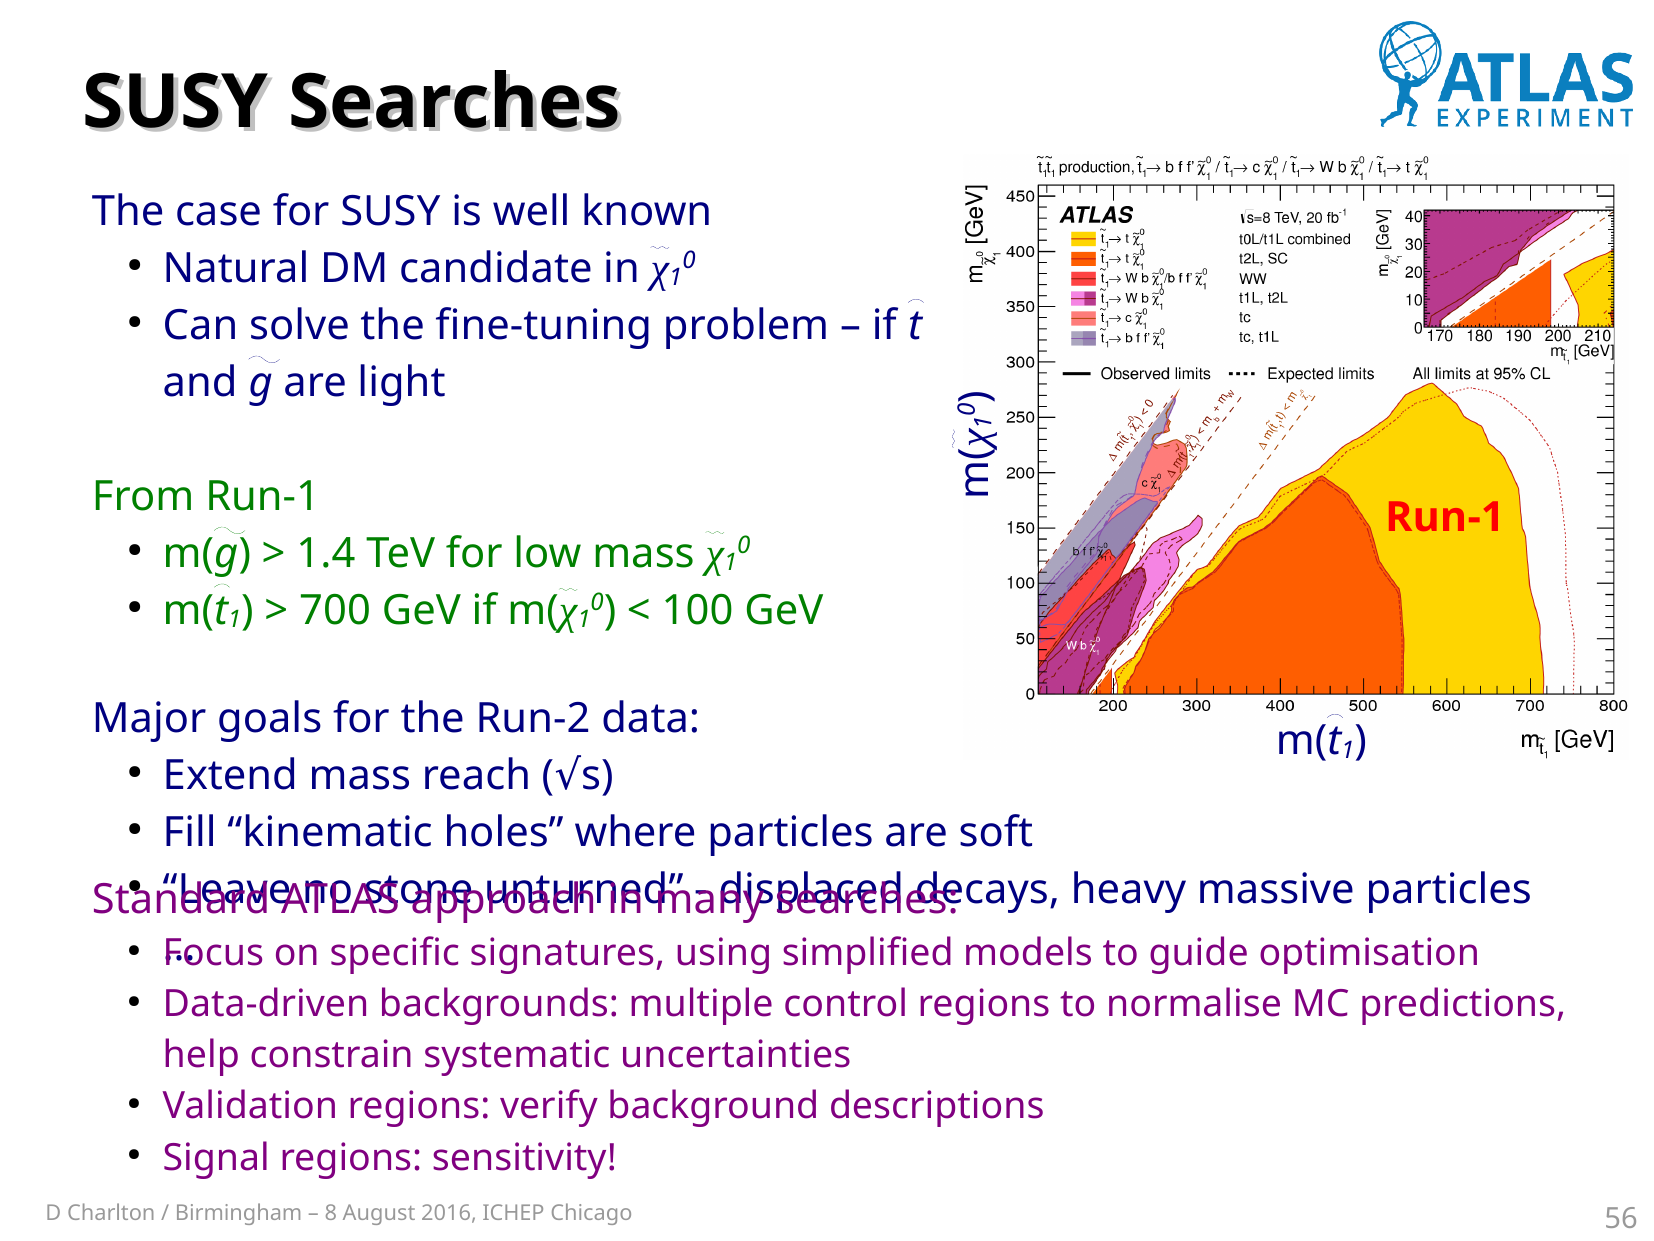

# SUSY Searches
The case for SUSY is well known
Natural DM candidate in χ10
Can solve the fine-tuning problem – if t and g are light
From Run-1
m(g) > 1.4 TeV for low mass χ10
m(t1) > 700 GeV if m(χ10) < 100 GeV
Major goals for the Run-2 data:
Extend mass reach (√s)
Fill “kinematic holes” where particles are soft
“Leave no stone unturned” - displaced decays, heavy massive particles …
m(χ10)
Run-1
m(t1)
Standard ATLAS approach in many searches:
Focus on specific signatures, using simplified models to guide optimisation
Data-driven backgrounds: multiple control regions to normalise MC predictions, help constrain systematic uncertainties
Validation regions: verify background descriptions
Signal regions: sensitivity!